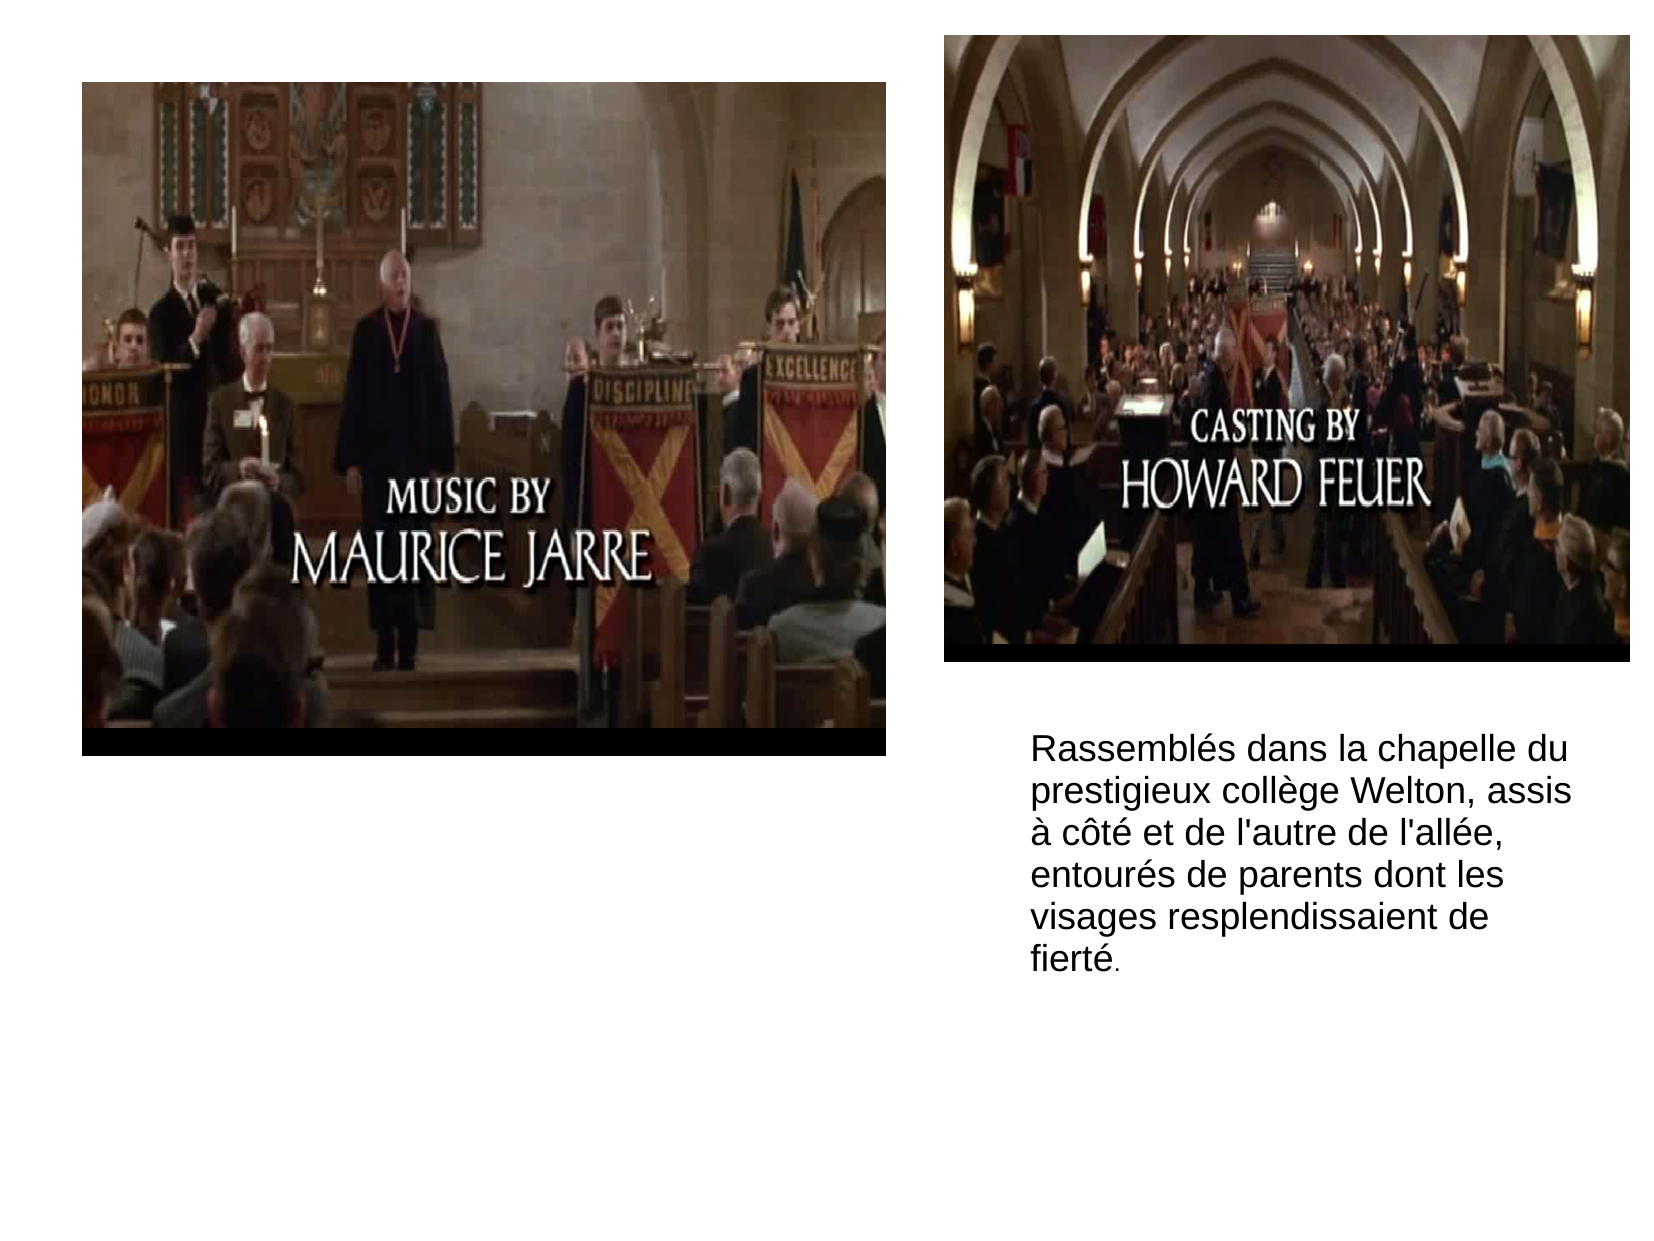

Rassemblés dans la chapelle du prestigieux collège Welton, assis à côté et de l'autre de l'allée, entourés de parents dont les visages resplendissaient de fierté.